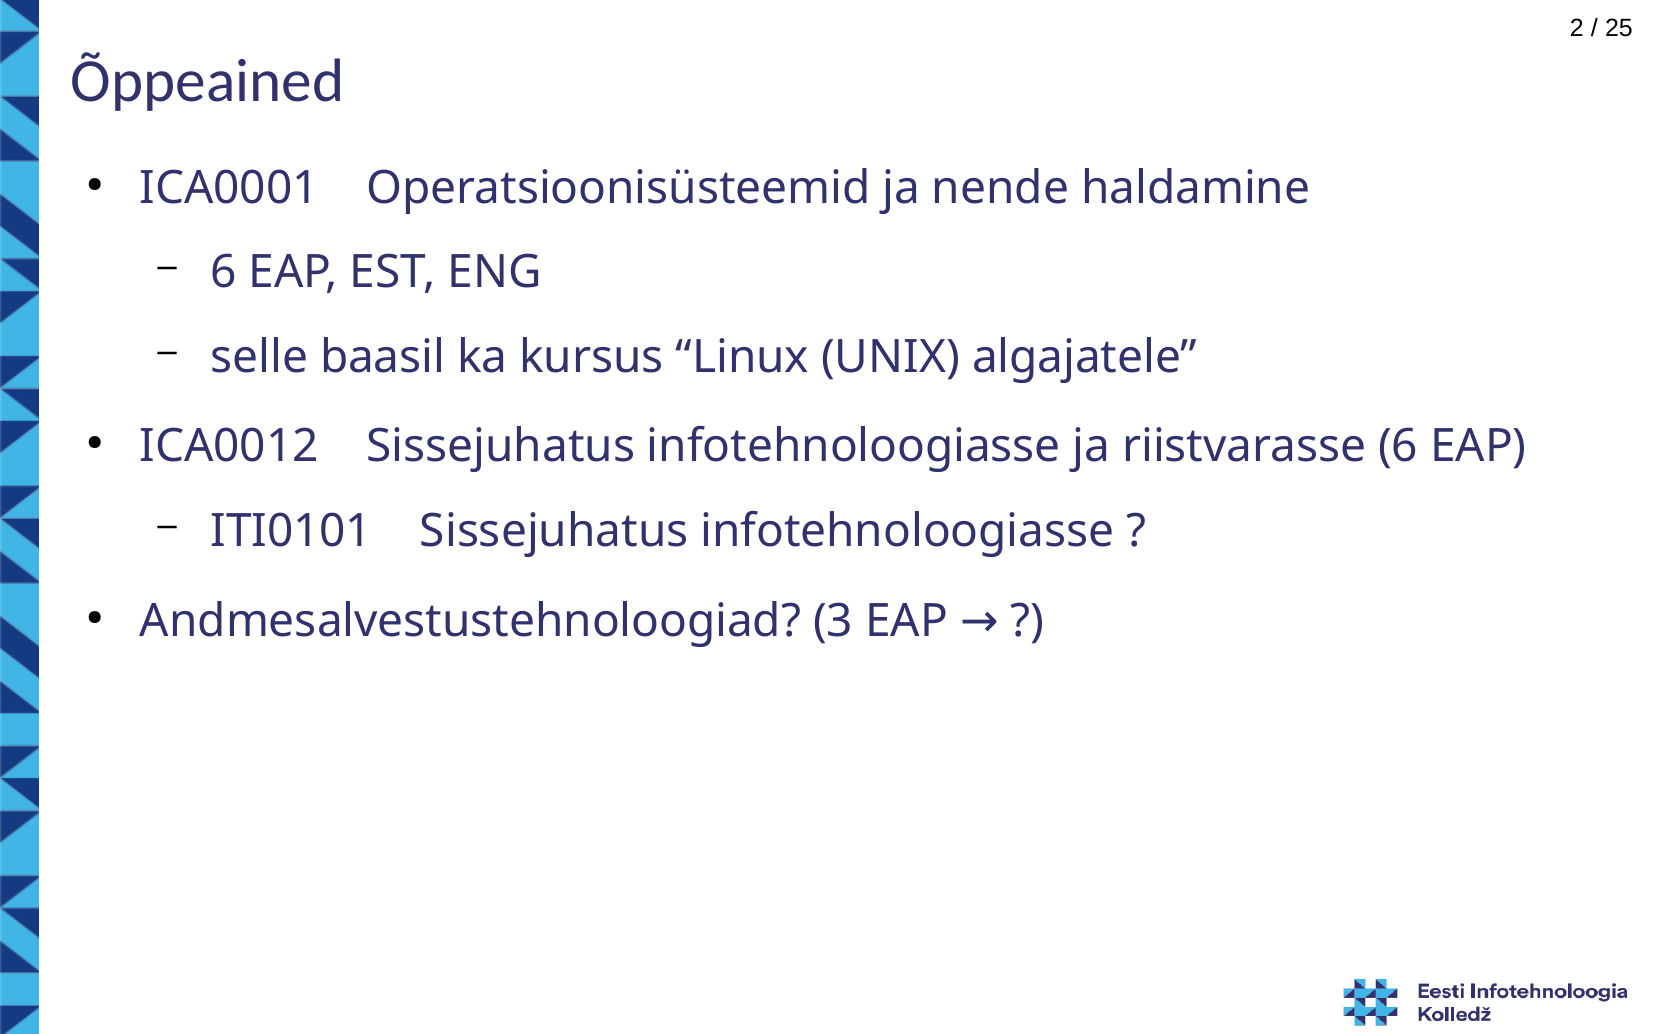

# Õppeained
ICA0001 Operatsioonisüsteemid ja nende haldamine
6 EAP, EST, ENG
selle baasil ka kursus “Linux (UNIX) algajatele”
ICA0012 Sissejuhatus infotehnoloogiasse ja riistvarasse (6 EAP)
ITI0101 Sissejuhatus infotehnoloogiasse ?
Andmesalvestustehnoloogiad? (3 EAP → ?)